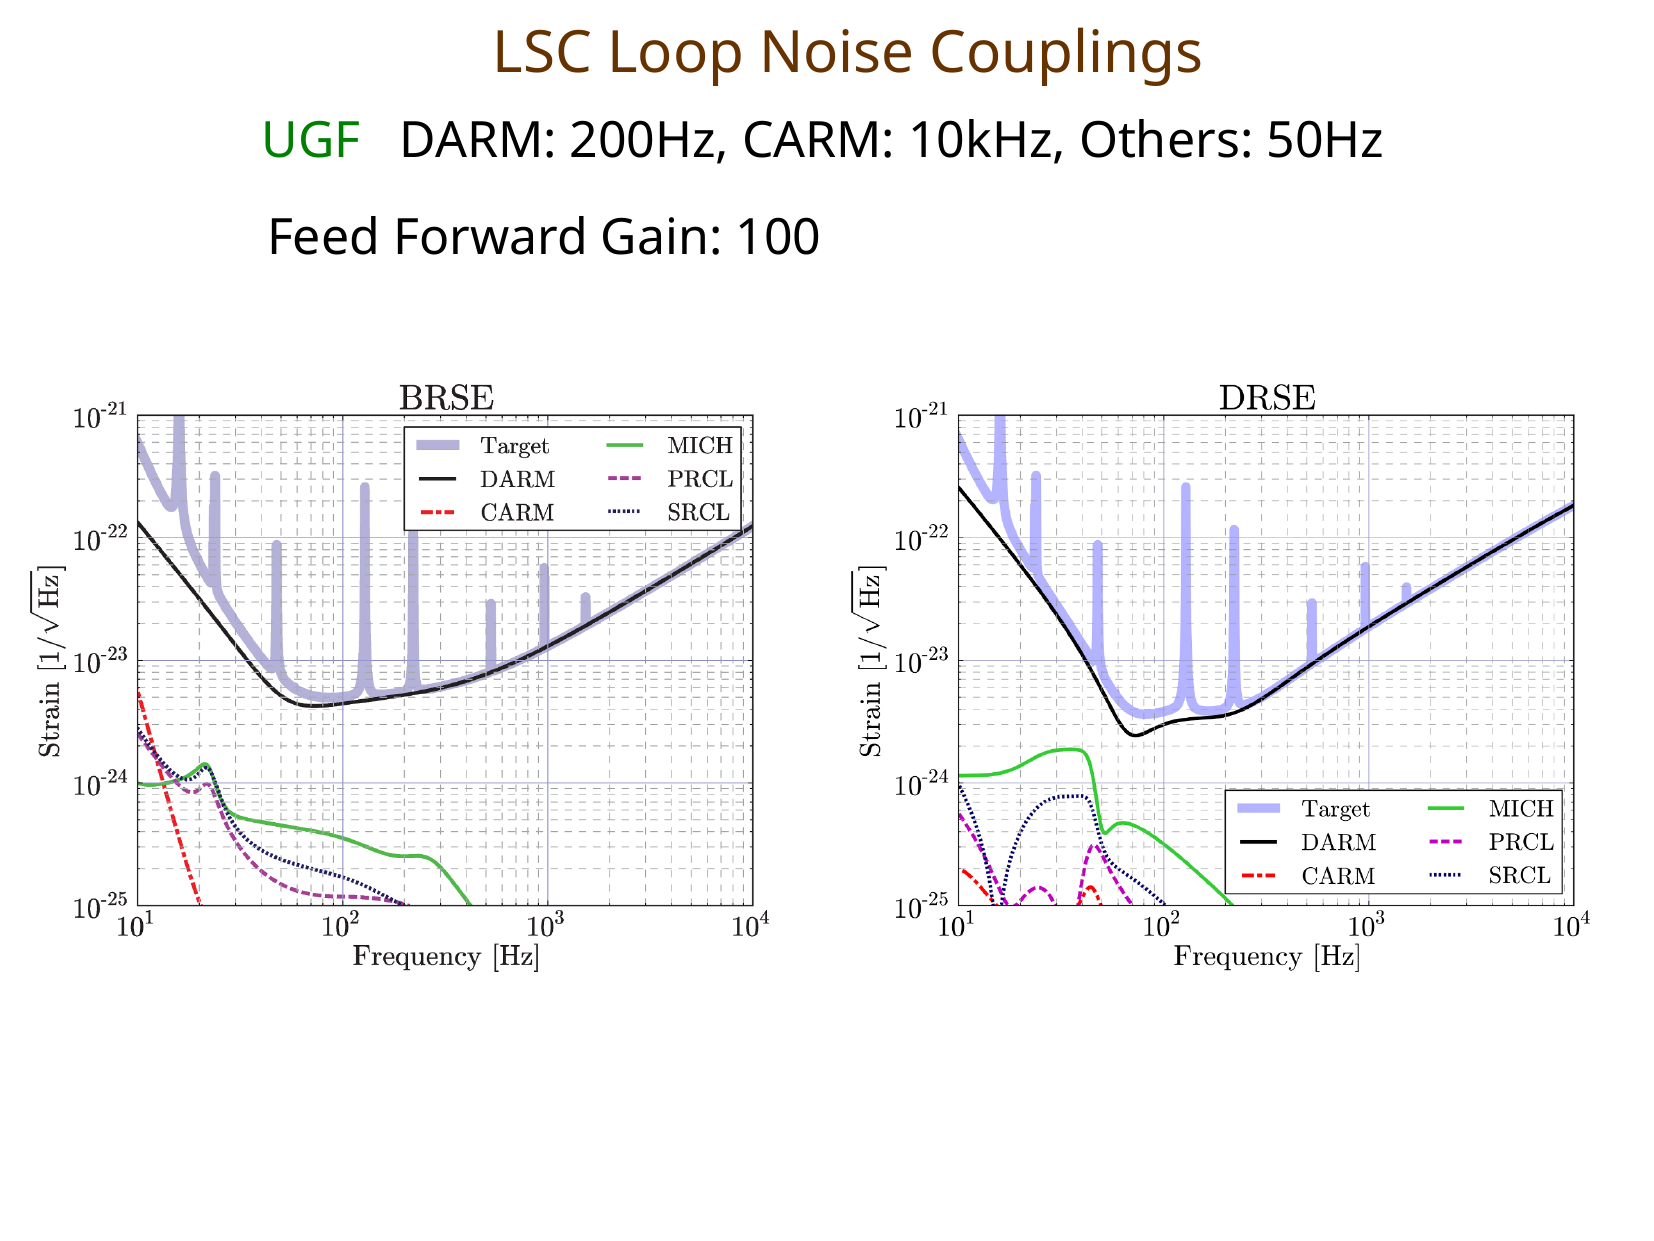

LSC Loop Noise Couplings
UGF DARM: 200Hz, CARM: 10kHz, Others: 50Hz
Feed Forward Gain: 100